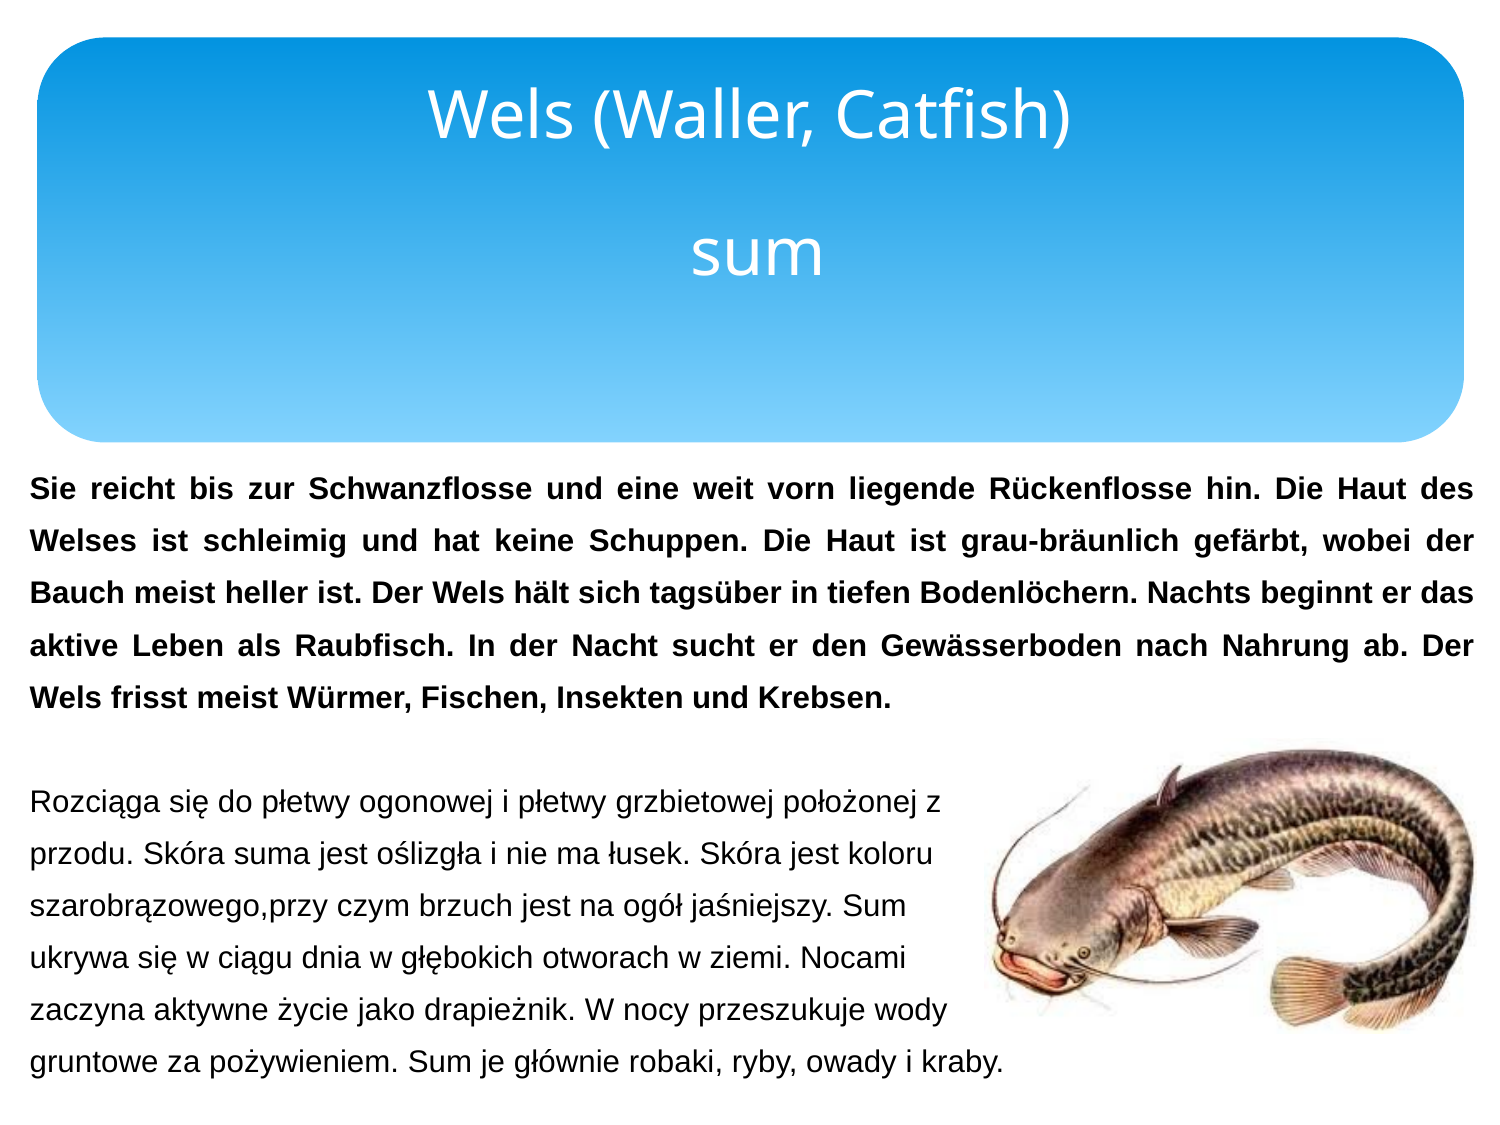

# Wels (Waller, Catfish) sum
Sie reicht bis zur Schwanzflosse und eine weit vorn liegende Rückenflosse hin. Die Haut des Welses ist schleimig und hat keine Schuppen. Die Haut ist grau-bräunlich gefärbt, wobei der Bauch meist heller ist. Der Wels hält sich tagsüber in tiefen Bodenlöchern. Nachts beginnt er das aktive Leben als Raubfisch. In der Nacht sucht er den Gewässerboden nach Nahrung ab. Der Wels frisst meist Würmer, Fischen, Insekten und Krebsen.
Rozciąga się do płetwy ogonowej i płetwy grzbietowej położonej z
przodu. Skóra suma jest oślizgła i nie ma łusek. Skóra jest koloru
szarobrązowego,przy czym brzuch jest na ogół jaśniejszy. Sum
ukrywa się w ciągu dnia w głębokich otworach w ziemi. Nocami
zaczyna aktywne życie jako drapieżnik. W nocy przeszukuje wody
gruntowe za pożywieniem. Sum je głównie robaki, ryby, owady i kraby.